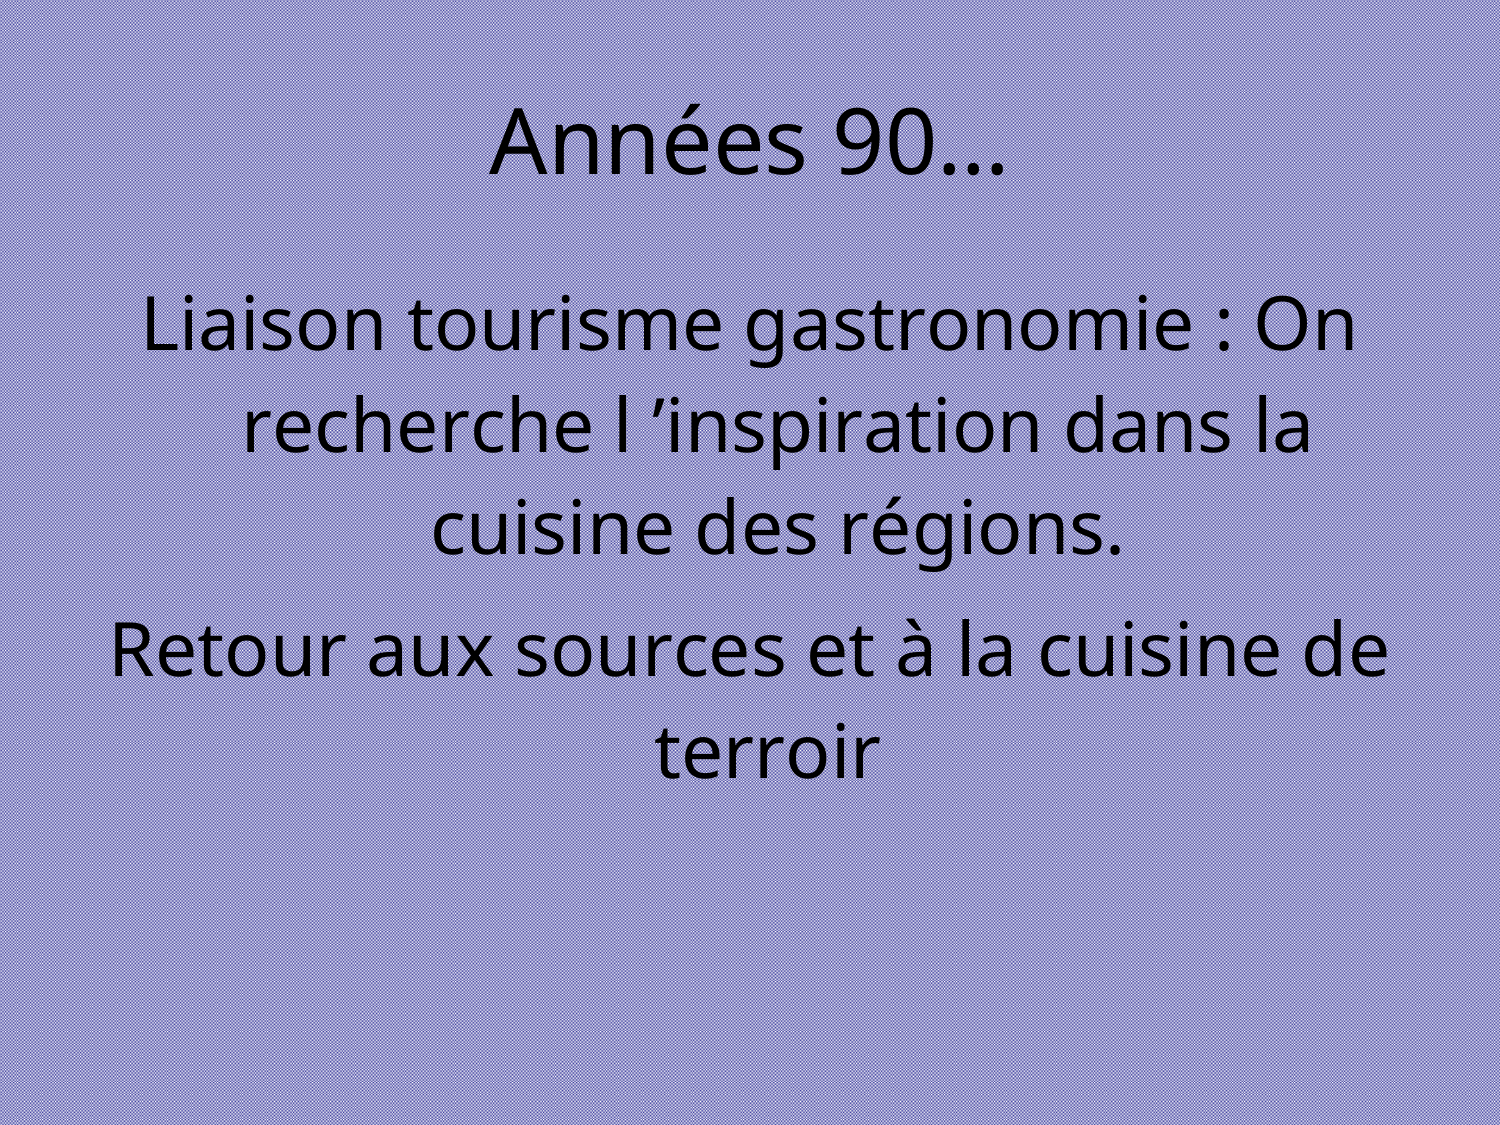

# Années 90…
Liaison tourisme gastronomie : On recherche l ’inspiration dans la cuisine des régions.
Retour aux sources et à la cuisine de terroir